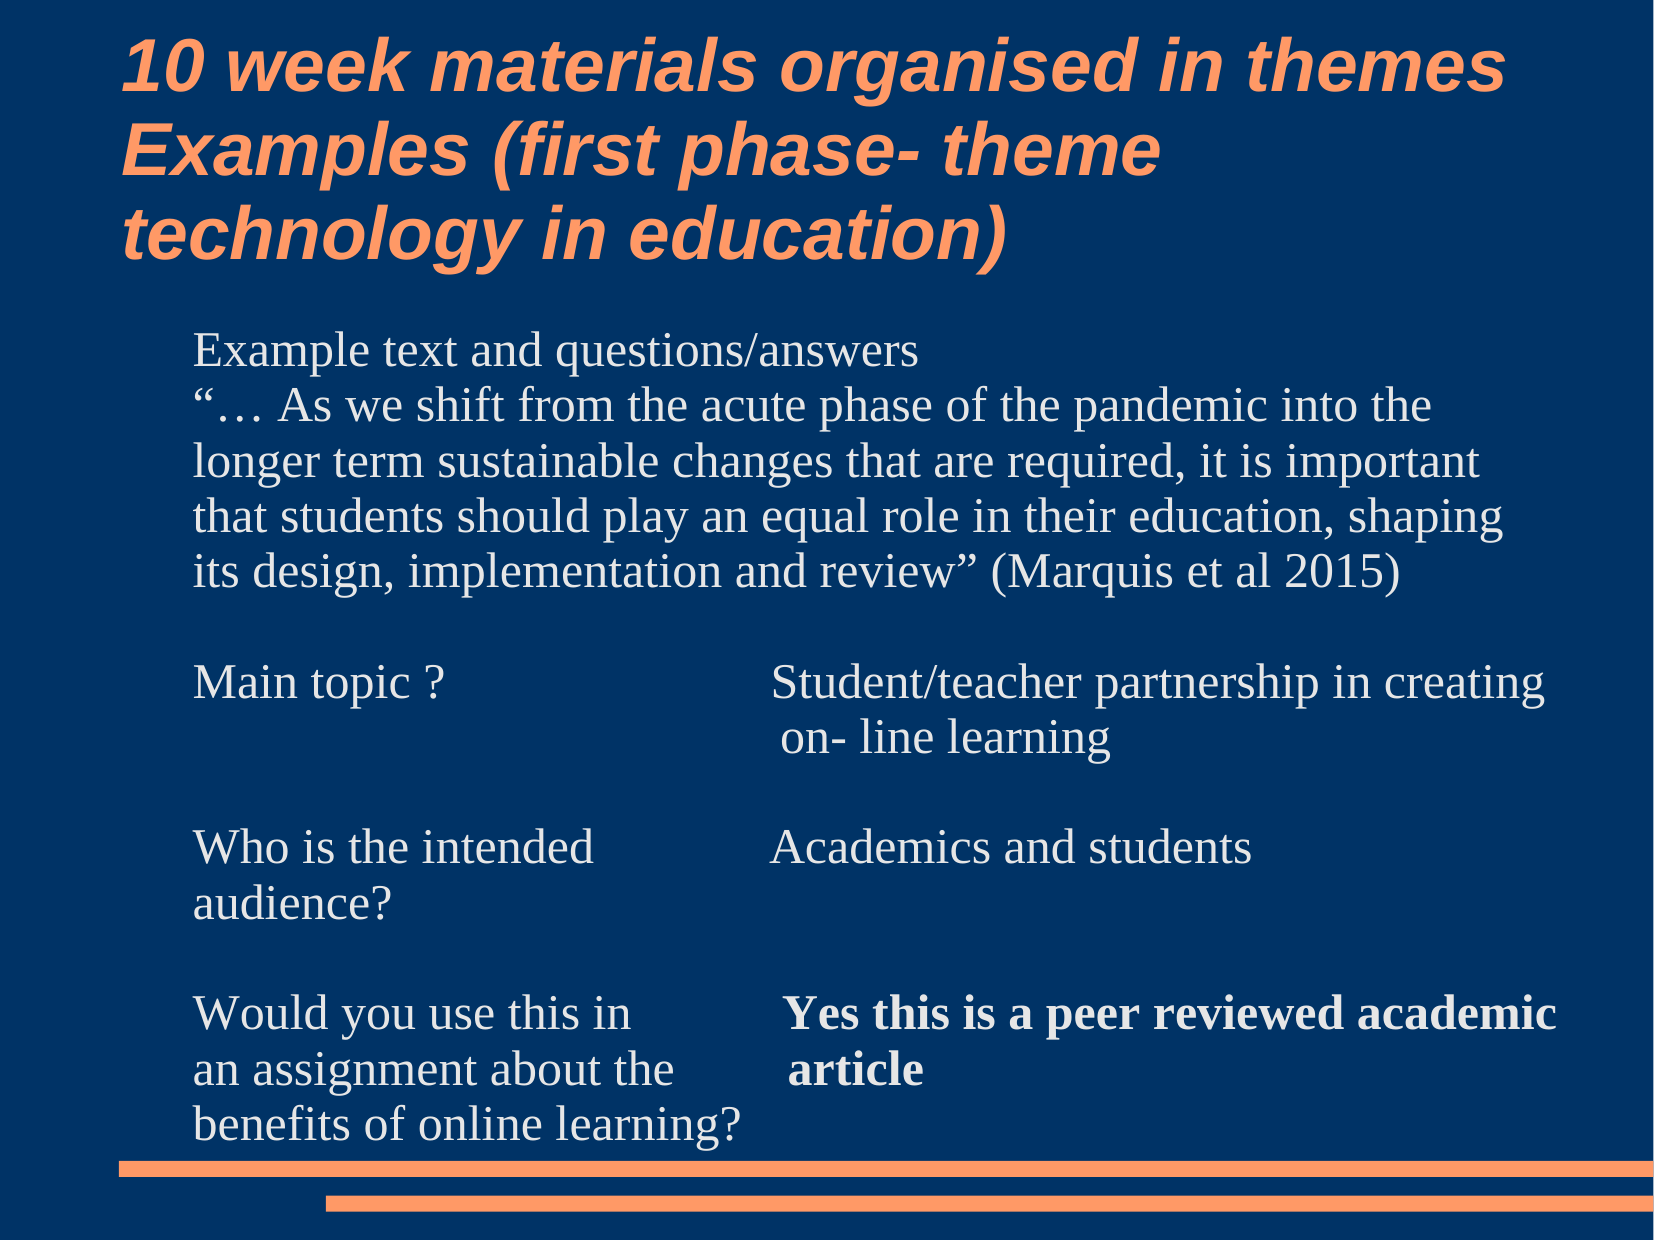

# 10 week materials organised in themes Examples (first phase- theme technology in education)
Example text and questions/answers
“… As we shift from the acute phase of the pandemic into the longer term sustainable changes that are required, it is important that students should play an equal role in their education, shaping its design, implementation and review” (Marquis et al 2015)
Main topic ? Student/teacher partnership in creating on- line learning
Who is the intended Academics and students
audience?
Would you use this in Yes this is a peer reviewed academic
an assignment about the article
benefits of online learning?